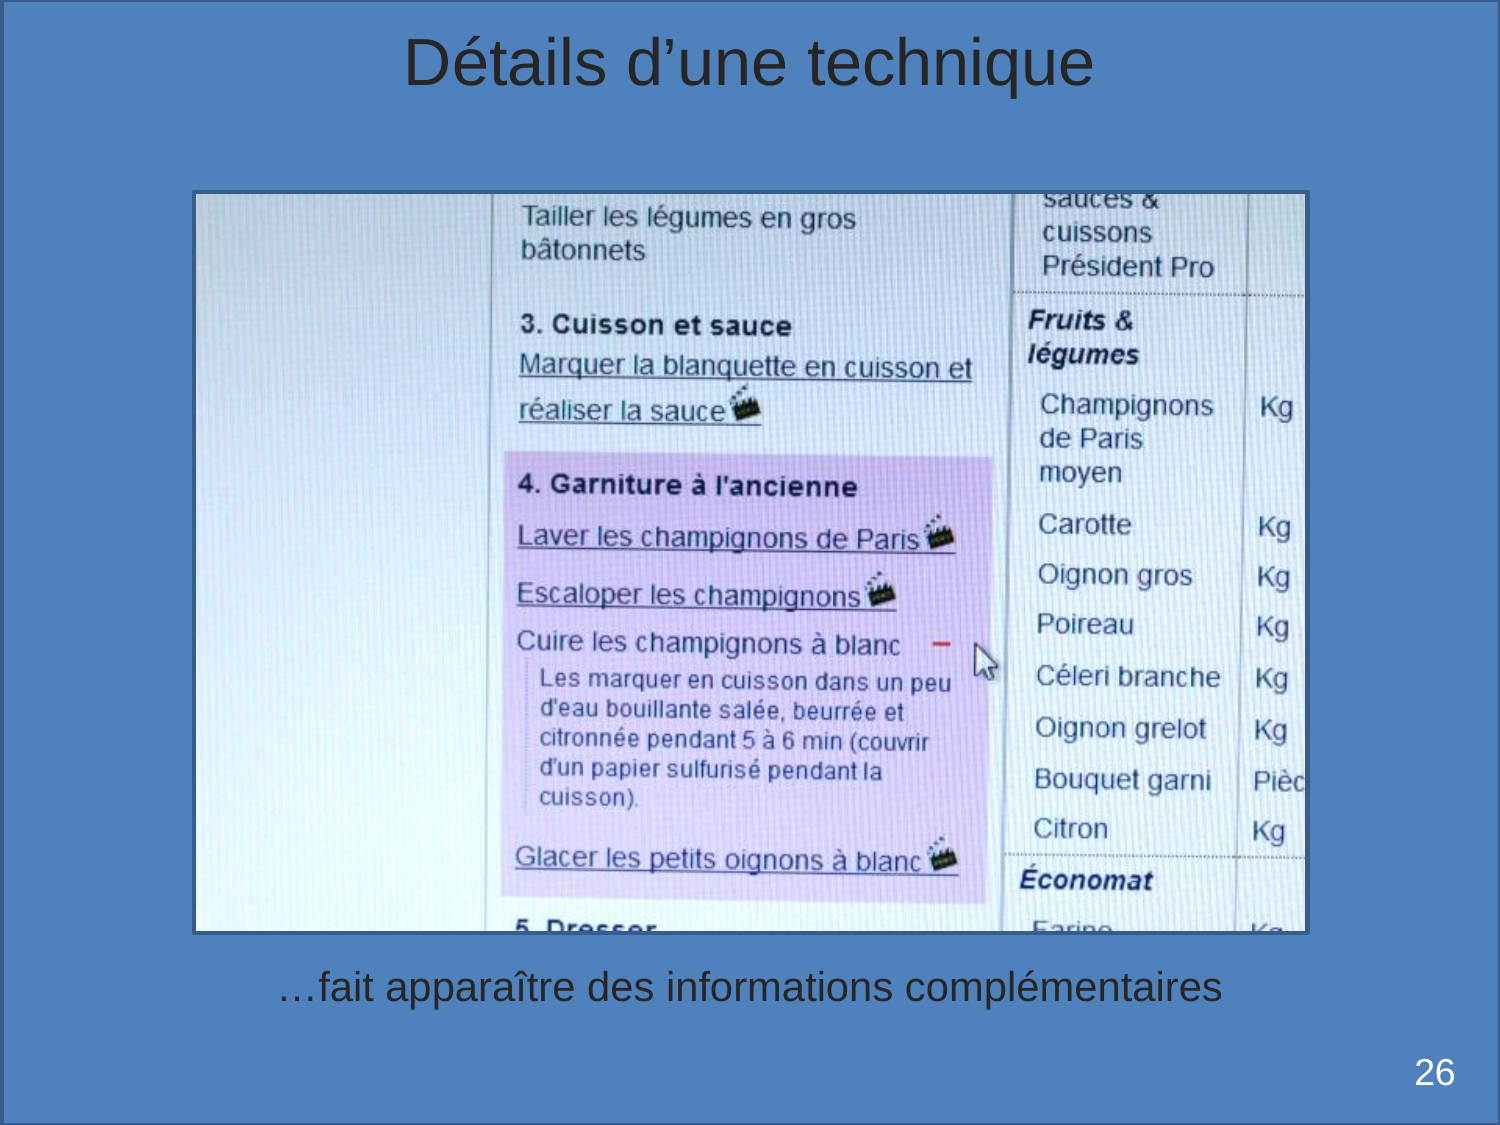

Détails d’une technique
# …fait apparaître des informations complémentaires